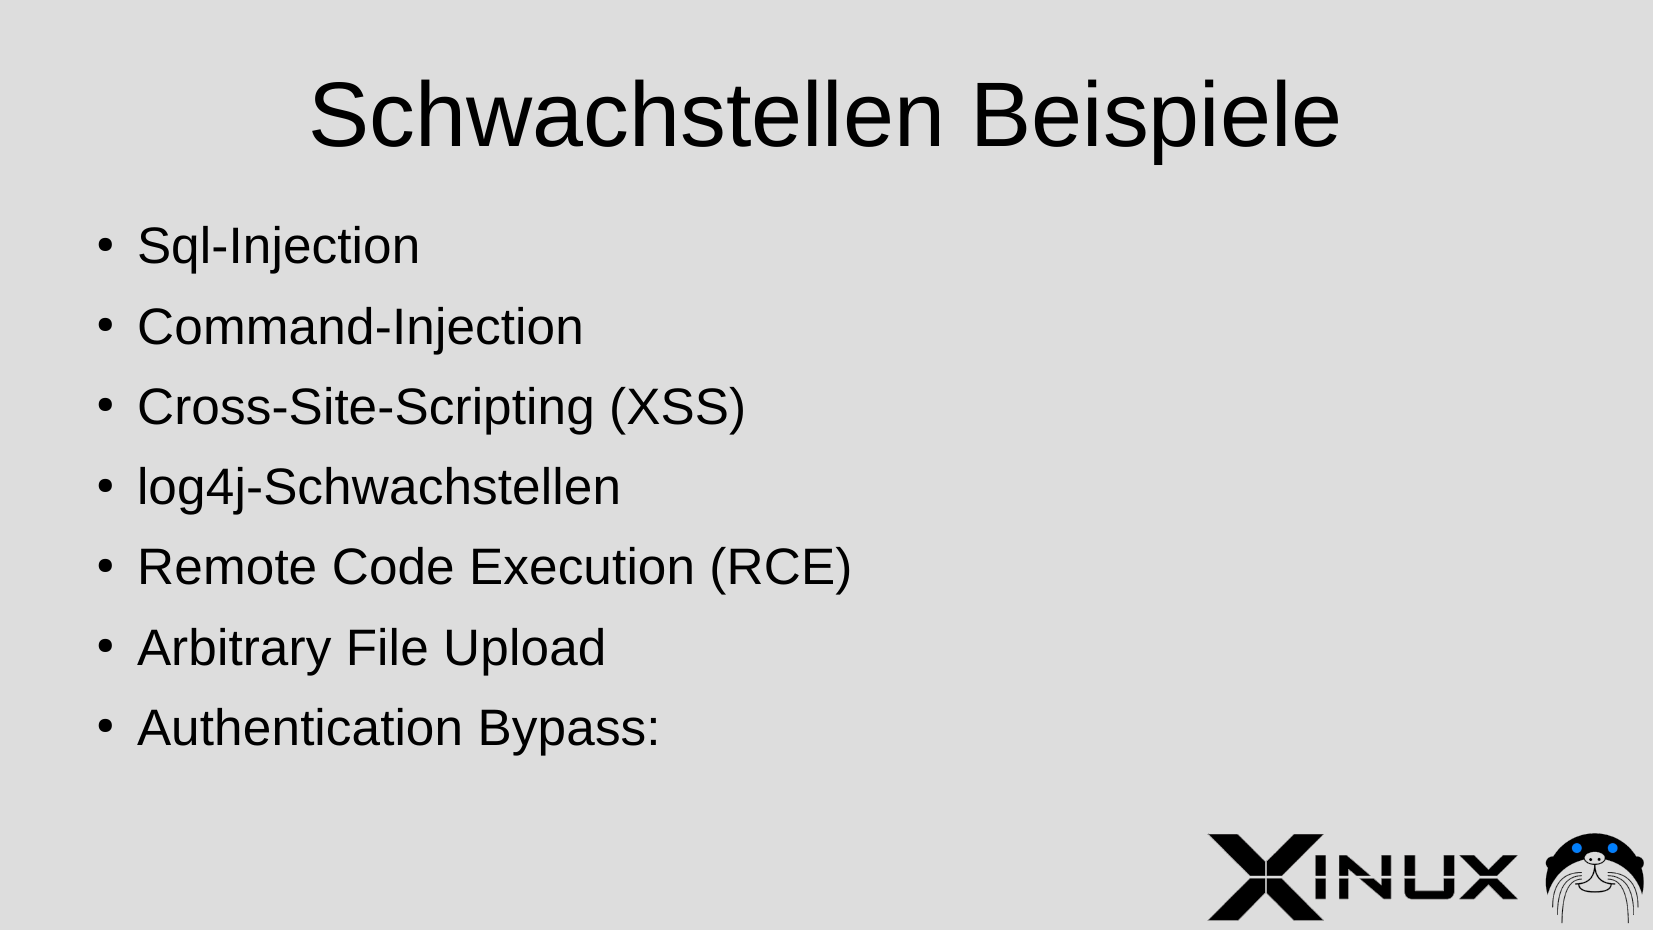

# Schwachstellen Beispiele
Sql-Injection
Command-Injection
Cross-Site-Scripting (XSS)
log4j-Schwachstellen
Remote Code Execution (RCE)
Arbitrary File Upload
Authentication Bypass: